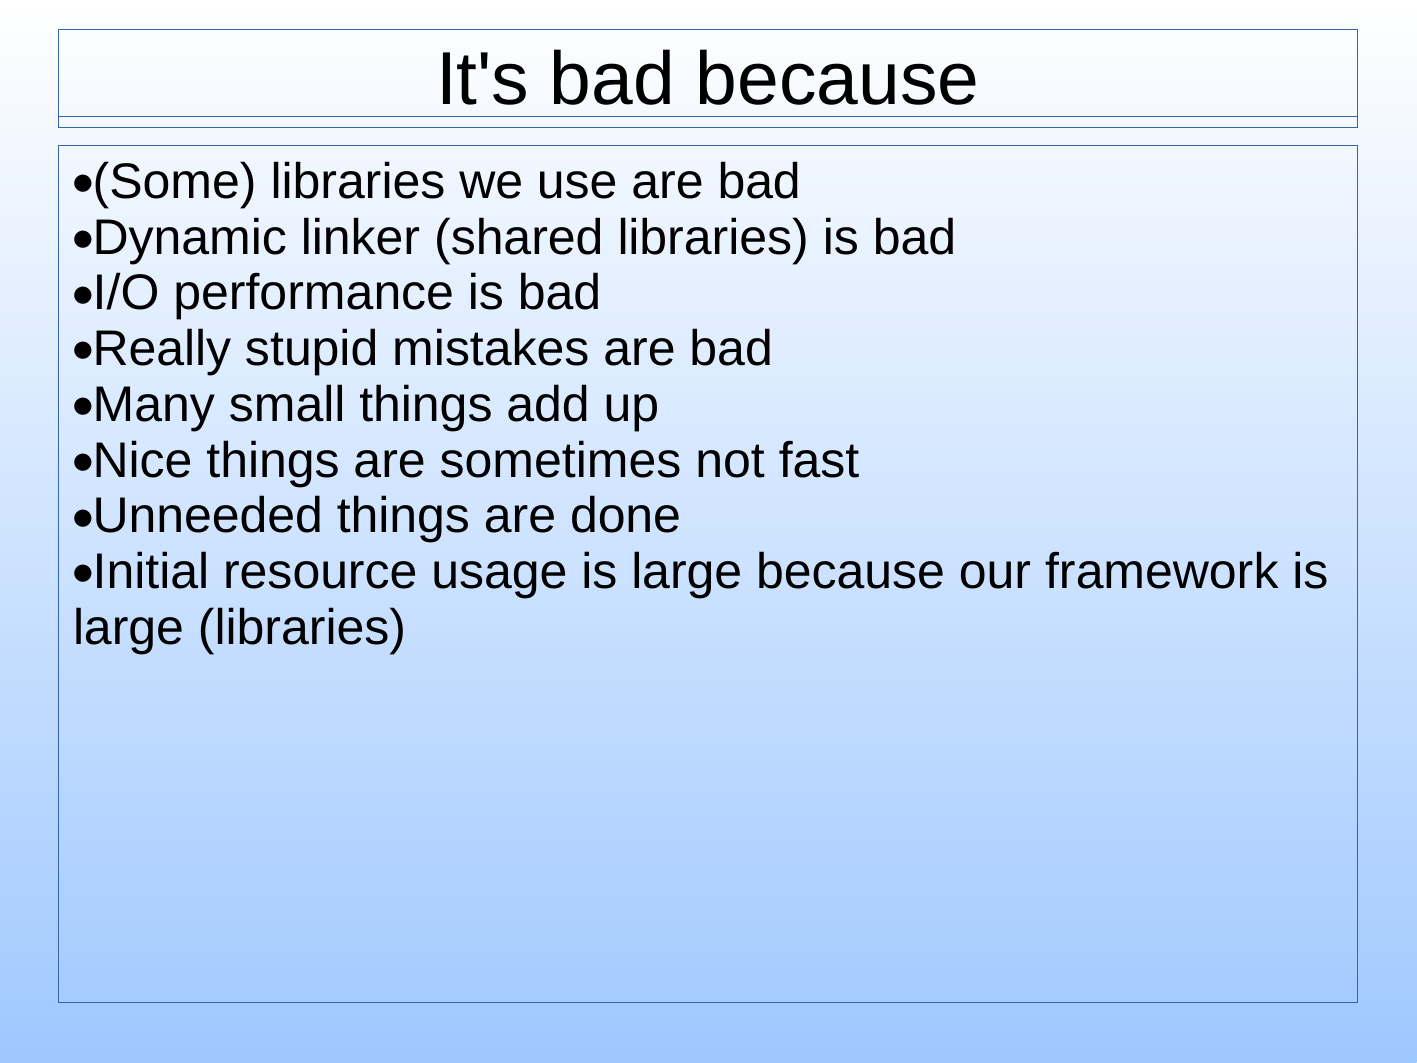

It's bad because
(Some) libraries we use are bad
Dynamic linker (shared libraries) is bad
I/O performance is bad
Really stupid mistakes are bad
Many small things add up
Nice things are sometimes not fast
Unneeded things are done
Initial resource usage is large because our framework is large (libraries)